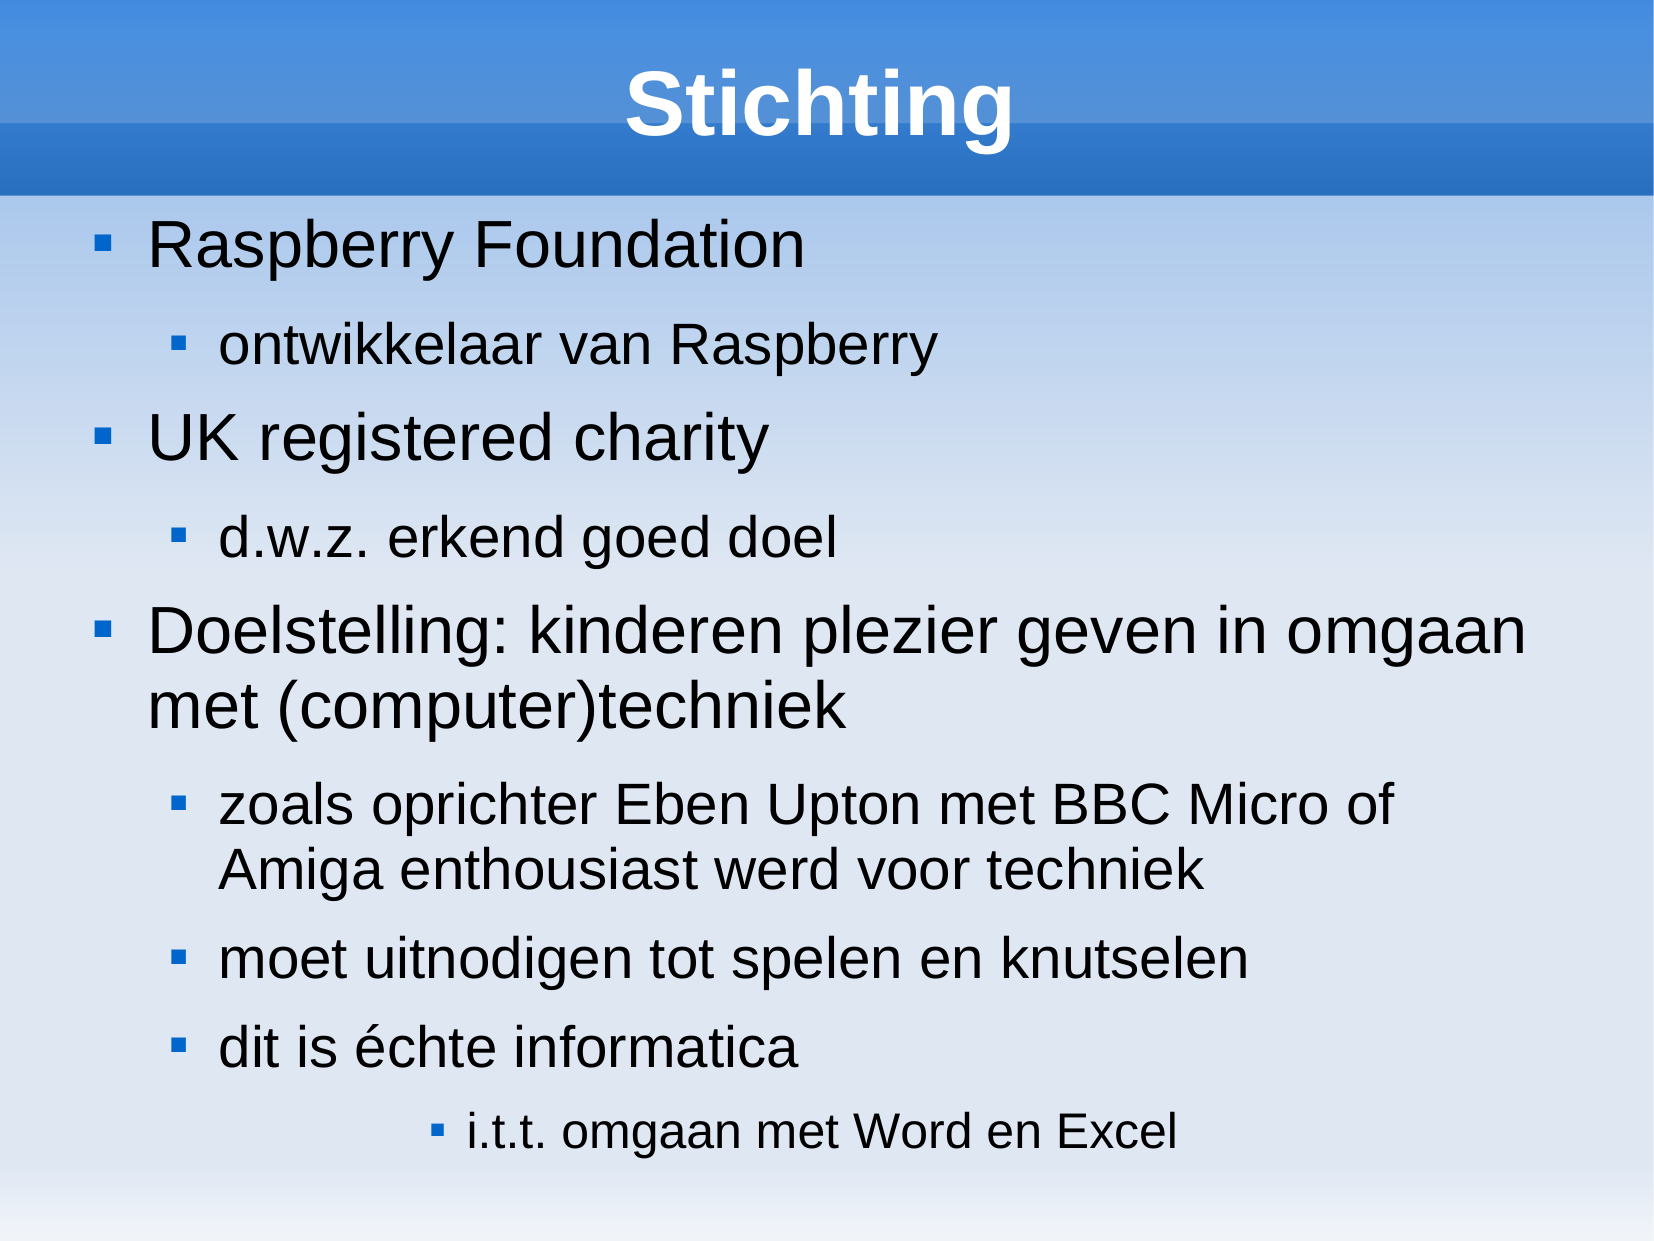

# Stichting
Raspberry Foundation
ontwikkelaar van Raspberry
UK registered charity
d.w.z. erkend goed doel
Doelstelling: kinderen plezier geven in omgaan met (computer)techniek
zoals oprichter Eben Upton met BBC Micro of Amiga enthousiast werd voor techniek
moet uitnodigen tot spelen en knutselen
dit is échte informatica
i.t.t. omgaan met Word en Excel